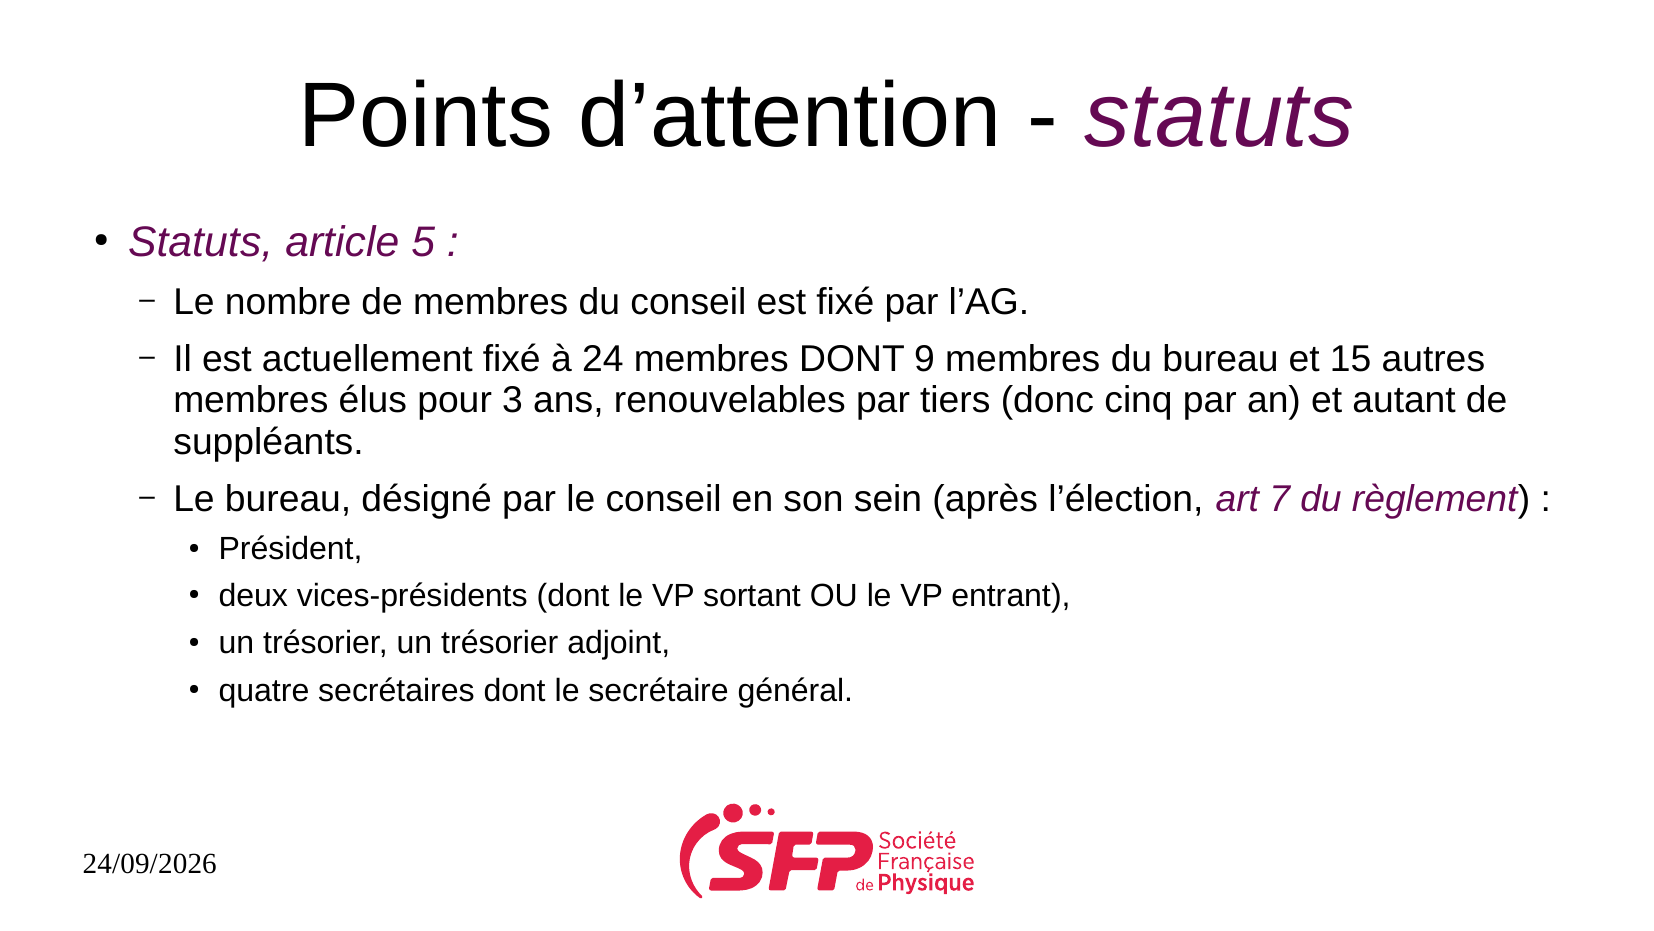

# Points d’attention - statuts
Statuts, article 5 :
Le nombre de membres du conseil est fixé par l’AG.
Il est actuellement fixé à 24 membres DONT 9 membres du bureau et 15 autres membres élus pour 3 ans, renouvelables par tiers (donc cinq par an) et autant de suppléants.
Le bureau, désigné par le conseil en son sein (après l’élection, art 7 du règlement) :
Président,
deux vices-présidents (dont le VP sortant OU le VP entrant),
un trésorier, un trésorier adjoint,
quatre secrétaires dont le secrétaire général.